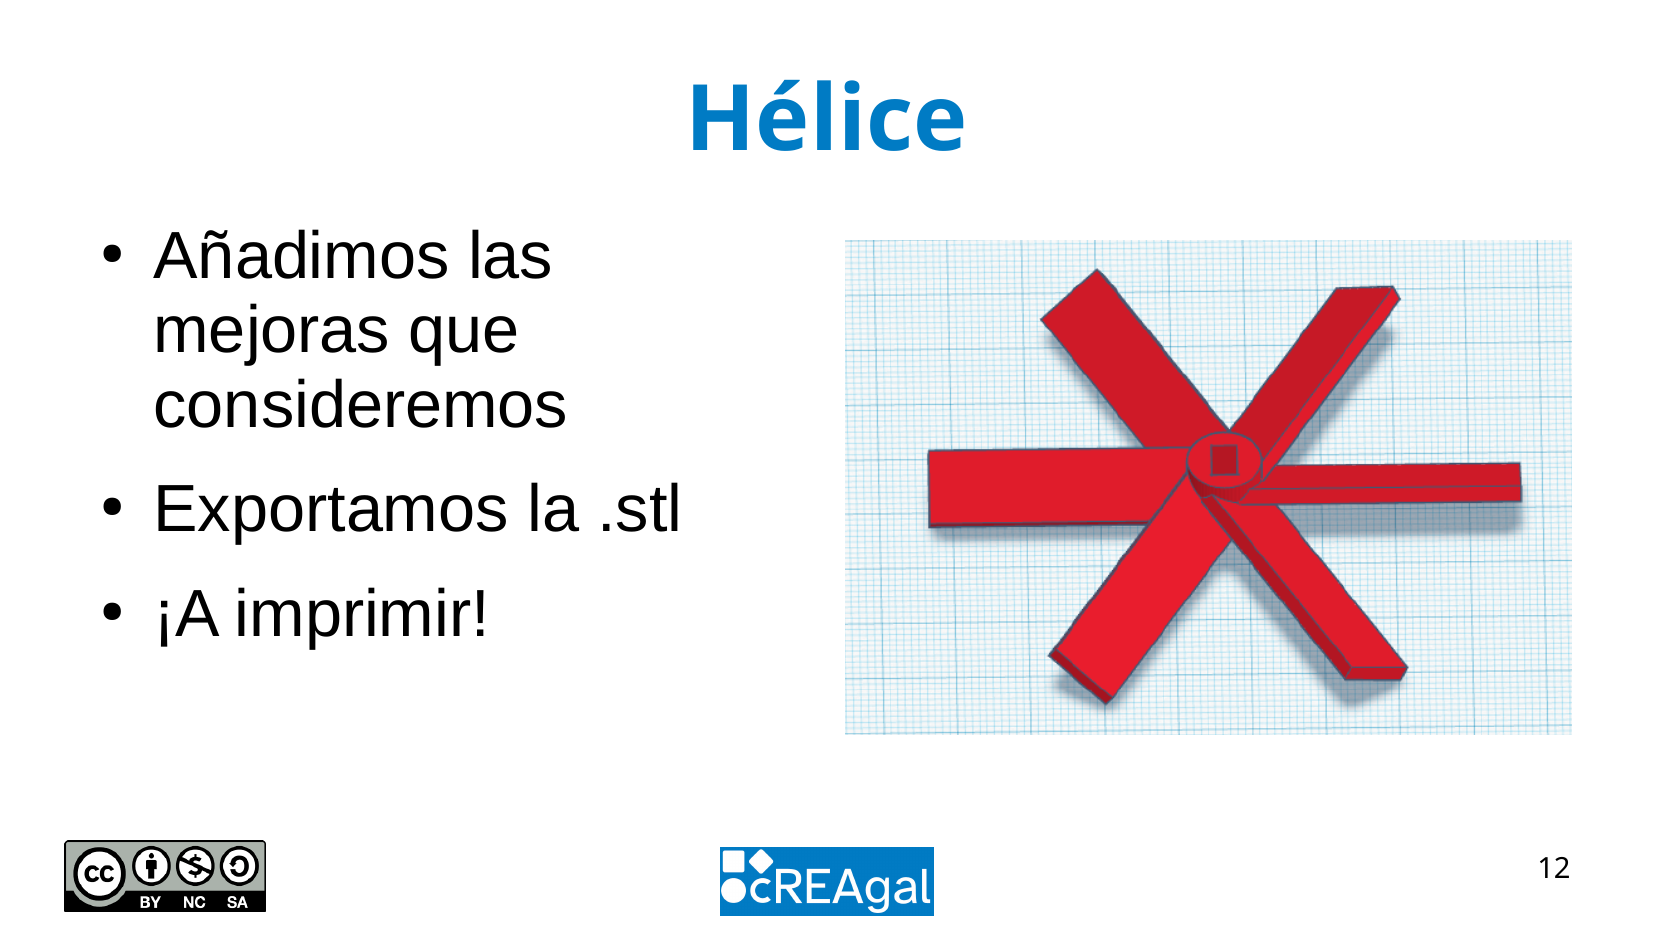

# Hélice
Añadimos las mejoras que consideremos
Exportamos la .stl
¡A imprimir!
12